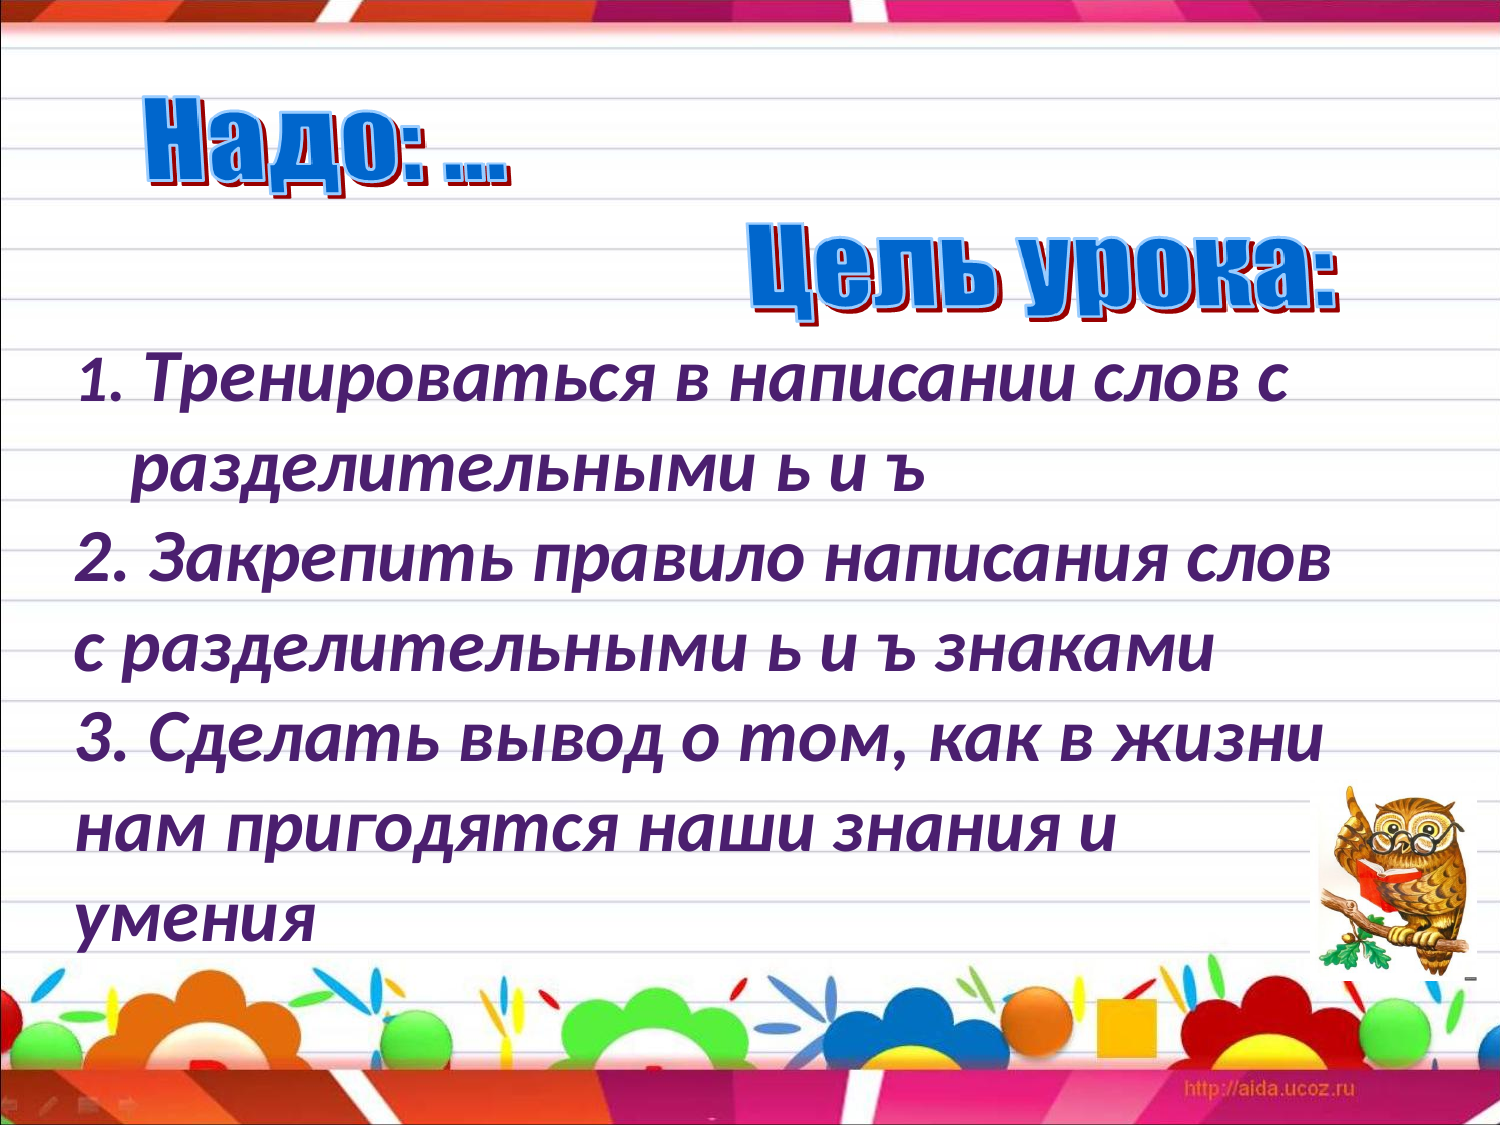

1. Тренироваться в написании слов с разделительными ь и ъ
2. Закрепить правило написания слов с разделительными ь и ъ знаками
3. Сделать вывод о том, как в жизни нам пригодятся наши знания и умения